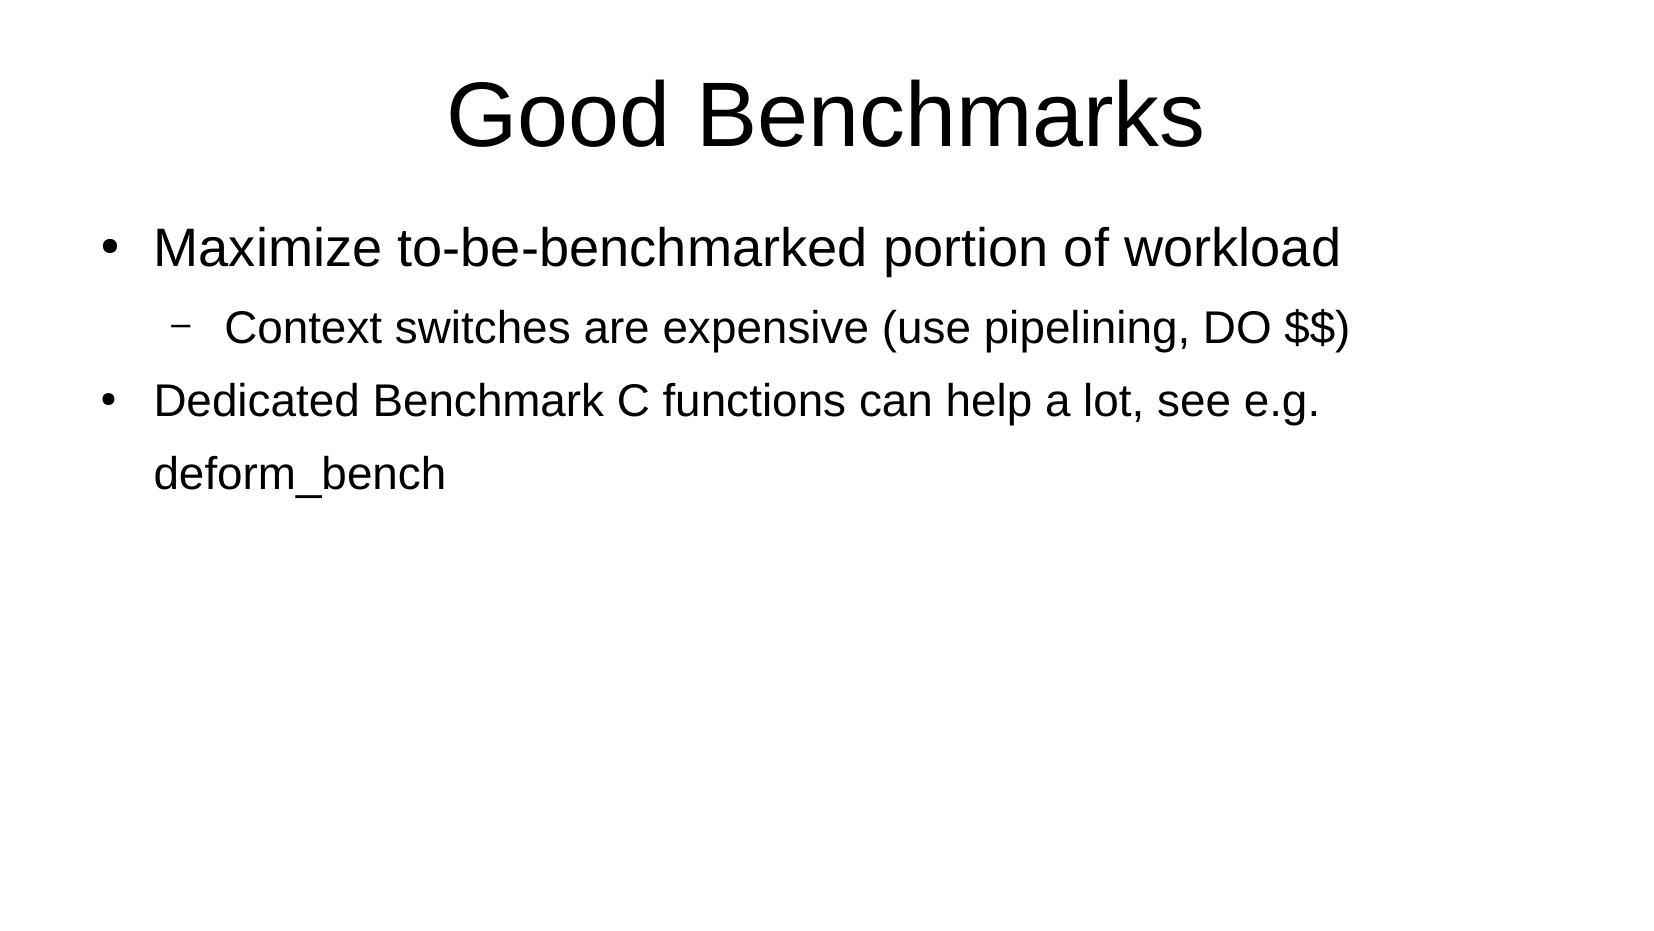

# Good Benchmarks
Maximize to-be-benchmarked portion of workload
Context switches are expensive (use pipelining, DO $$)
Dedicated Benchmark C functions can help a lot, see e.g.
deform_bench